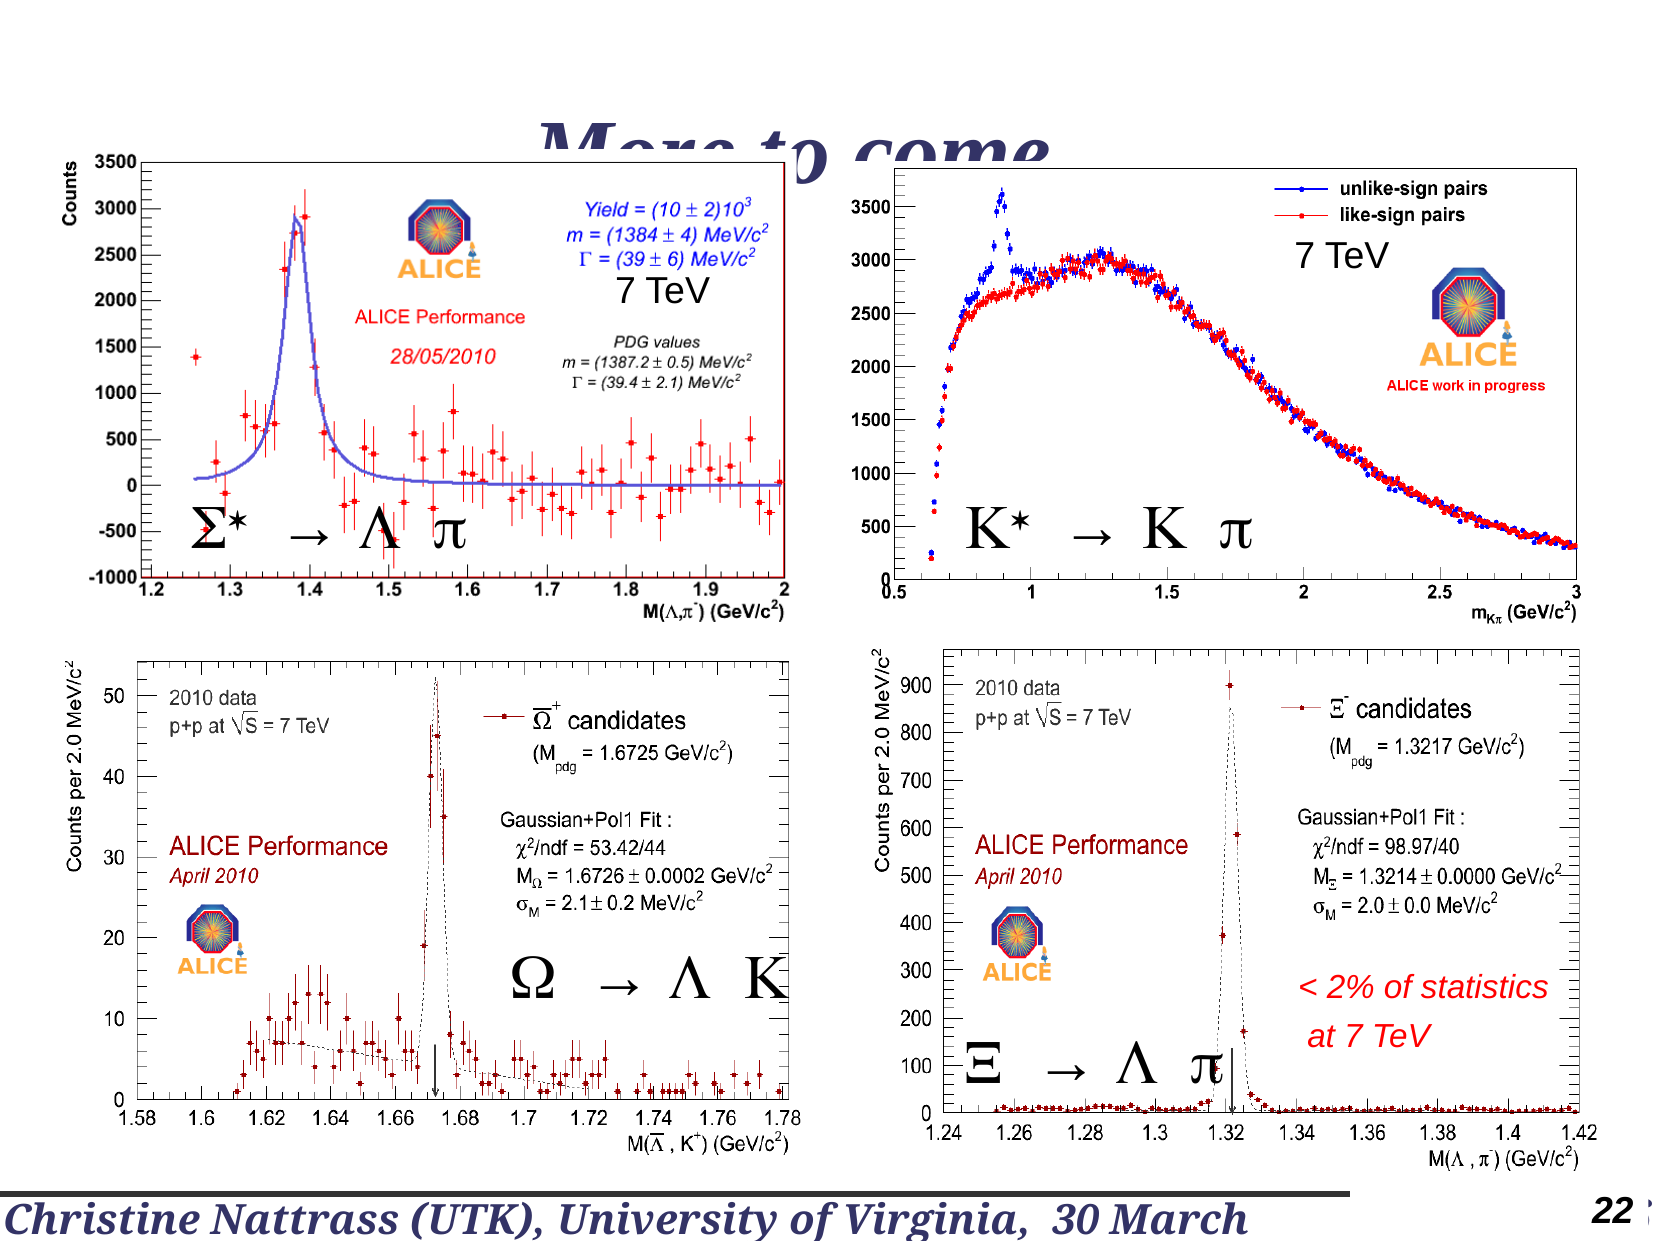

# More to come...
7 TeV
→ 
7 TeV
→ 
→ 
< 2% of statistics
 at 7 TeV
→ 
22